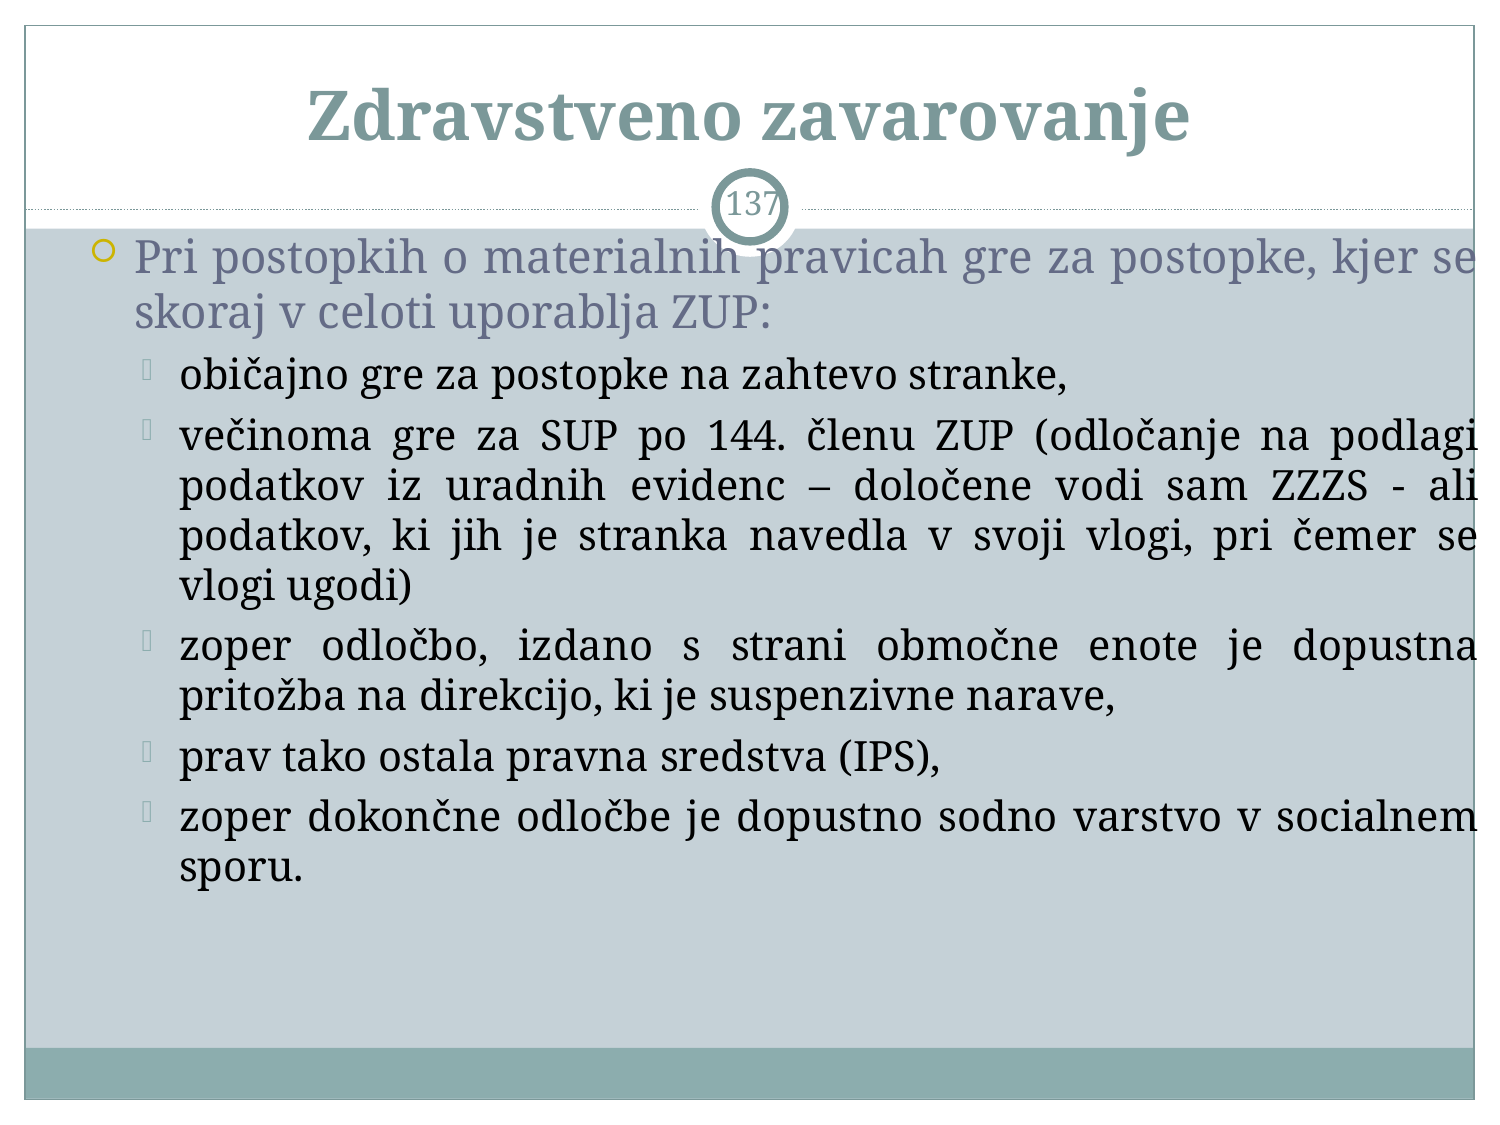

# Zdravstveno zavarovanje
Pri postopkih o materialnih pravicah gre za postopke, kjer se skoraj v celoti uporablja ZUP:
običajno gre za postopke na zahtevo stranke,
večinoma gre za SUP po 144. členu ZUP (odločanje na podlagi podatkov iz uradnih evidenc – določene vodi sam ZZZS - ali podatkov, ki jih je stranka navedla v svoji vlogi, pri čemer se vlogi ugodi)
zoper odločbo, izdano s strani območne enote je dopustna pritožba na direkcijo, ki je suspenzivne narave,
prav tako ostala pravna sredstva (IPS),
zoper dokončne odločbe je dopustno sodno varstvo v socialnem sporu.